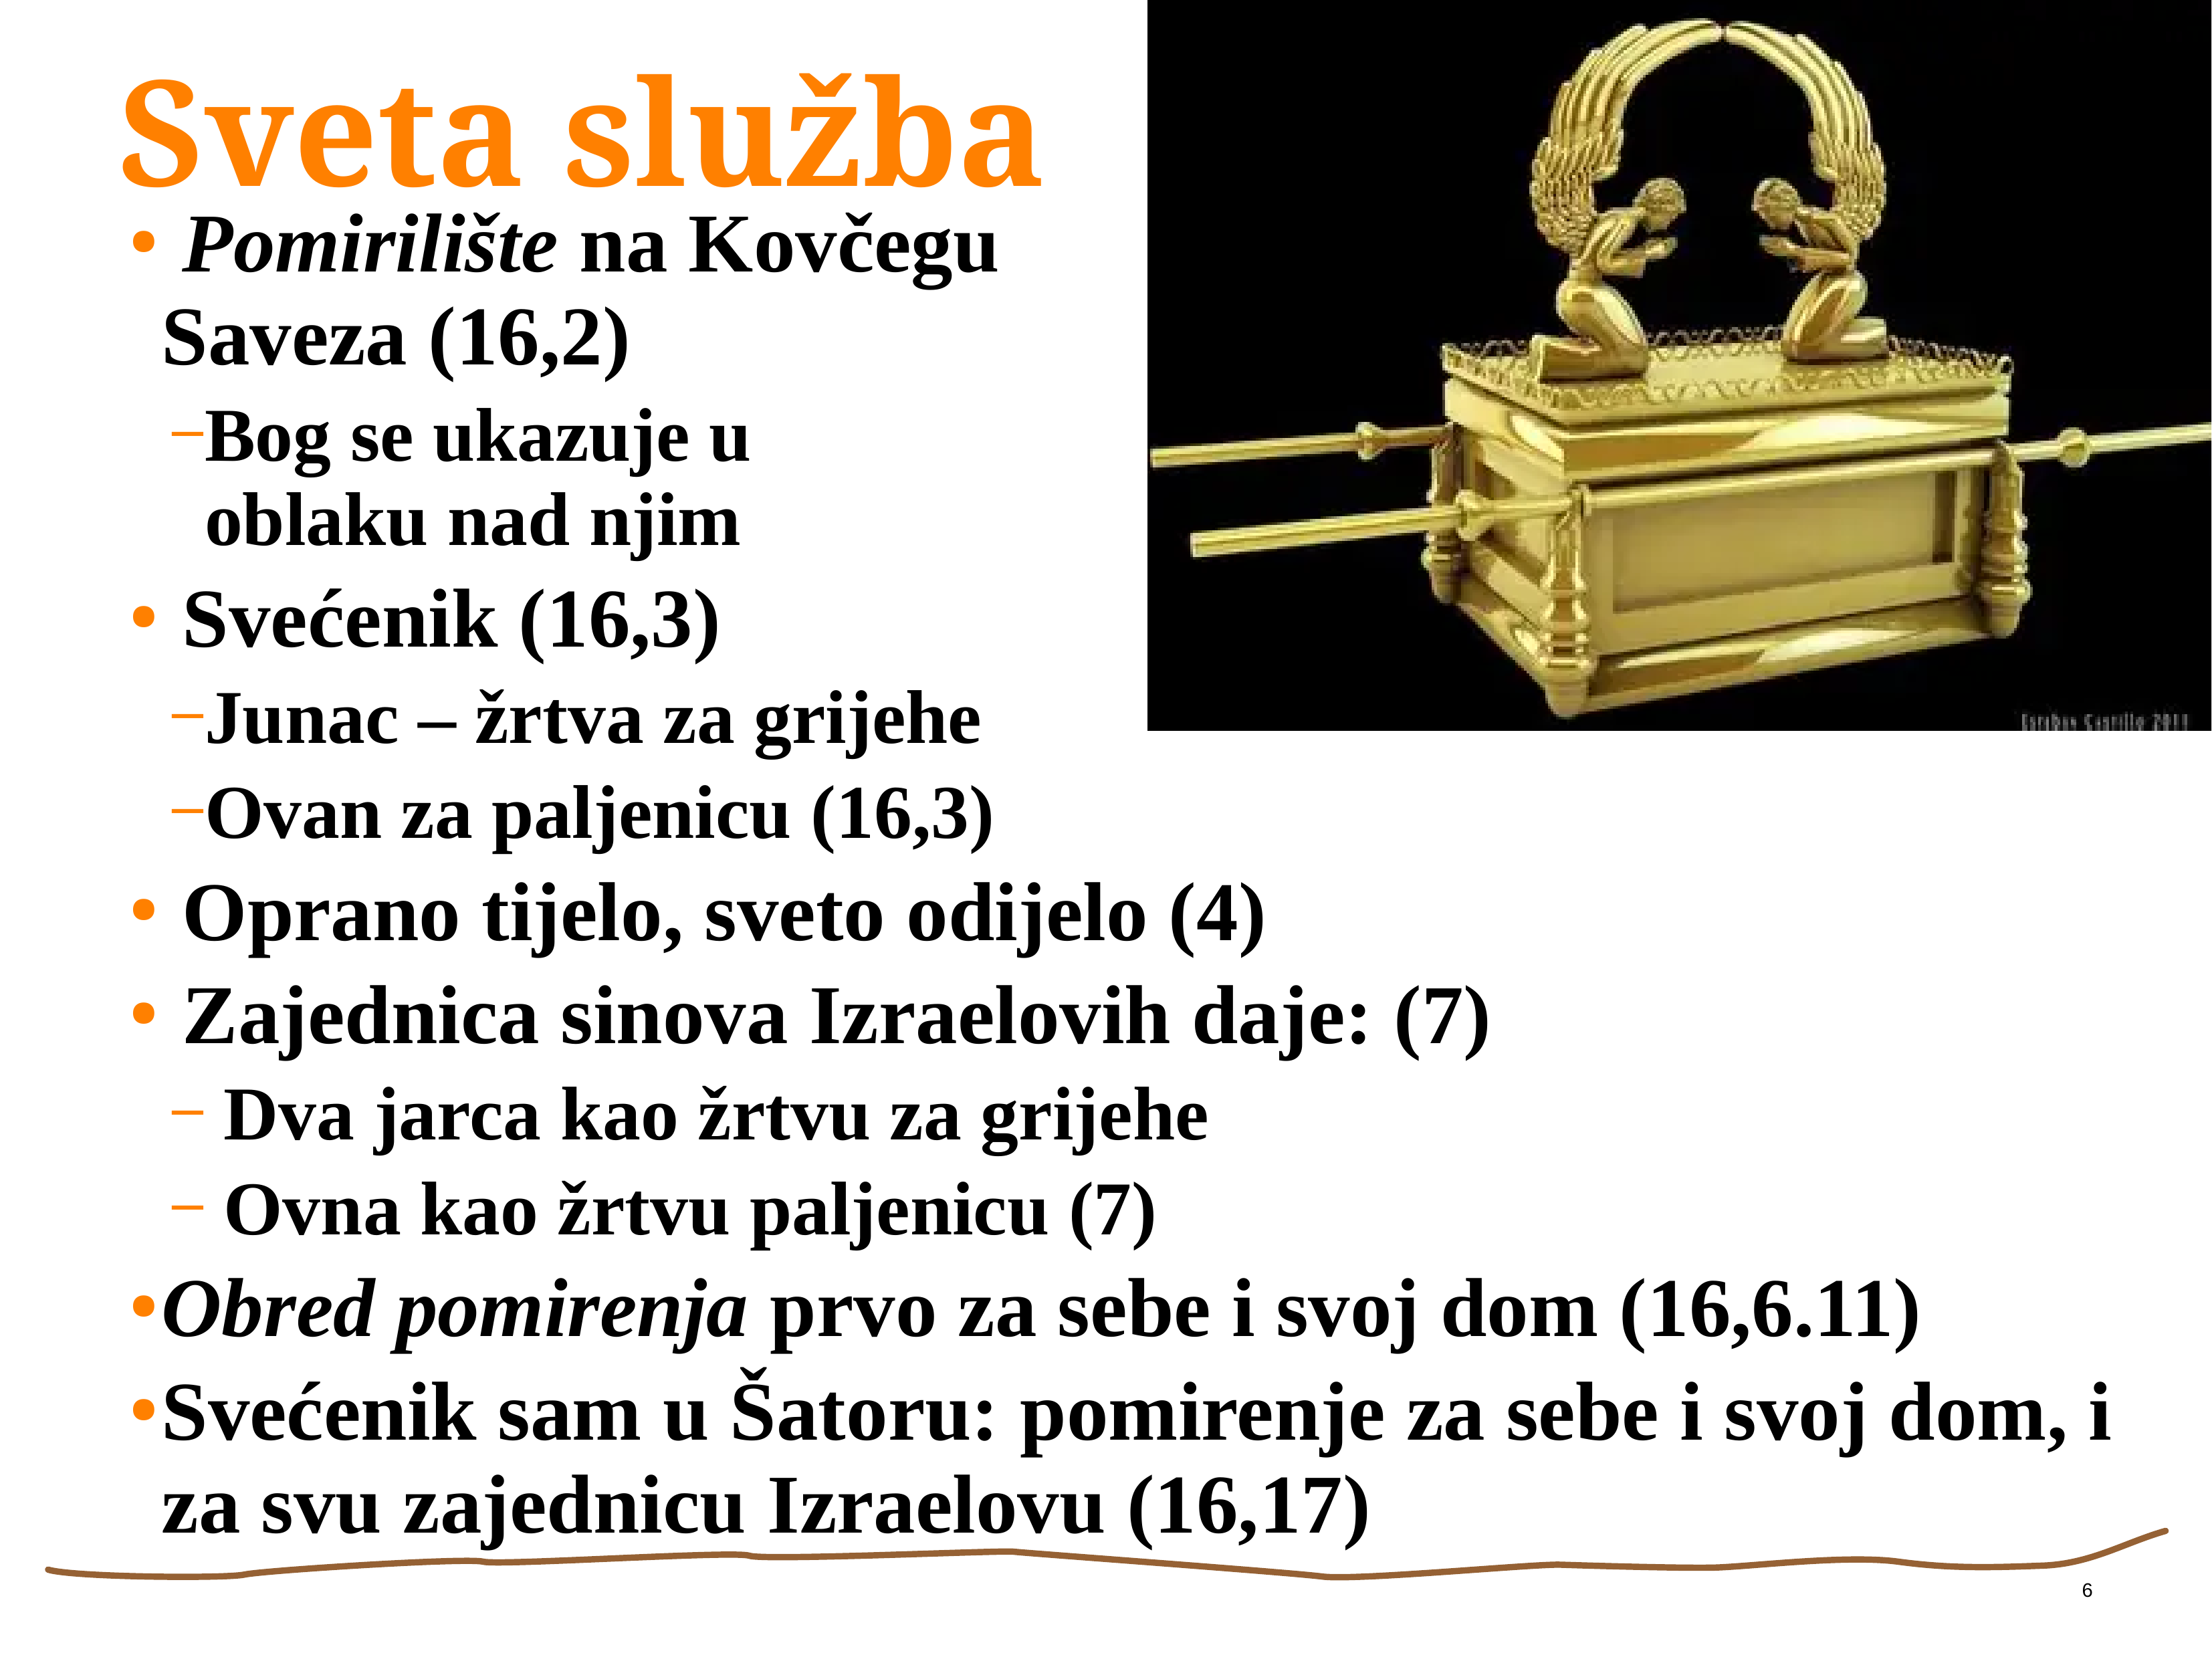

# Sveta služba
 Pomirilište na Kovčegu
Saveza (16,2)
Bog se ukazuje u
oblaku nad njim
 Svećenik (16,3)
Junac – žrtva za grijehe
Ovan za paljenicu (16,3)
 Oprano tijelo, sveto odijelo (4)
 Zajednica sinova Izraelovih daje: (7)
 Dva jarca kao žrtvu za grijehe
 Ovna kao žrtvu paljenicu (7)
Obred pomirenja prvo za sebe i svoj dom (16,6.11)
Svećenik sam u Šatoru: pomirenje za sebe i svoj dom, i za svu zajednicu Izraelovu (16,17)
6